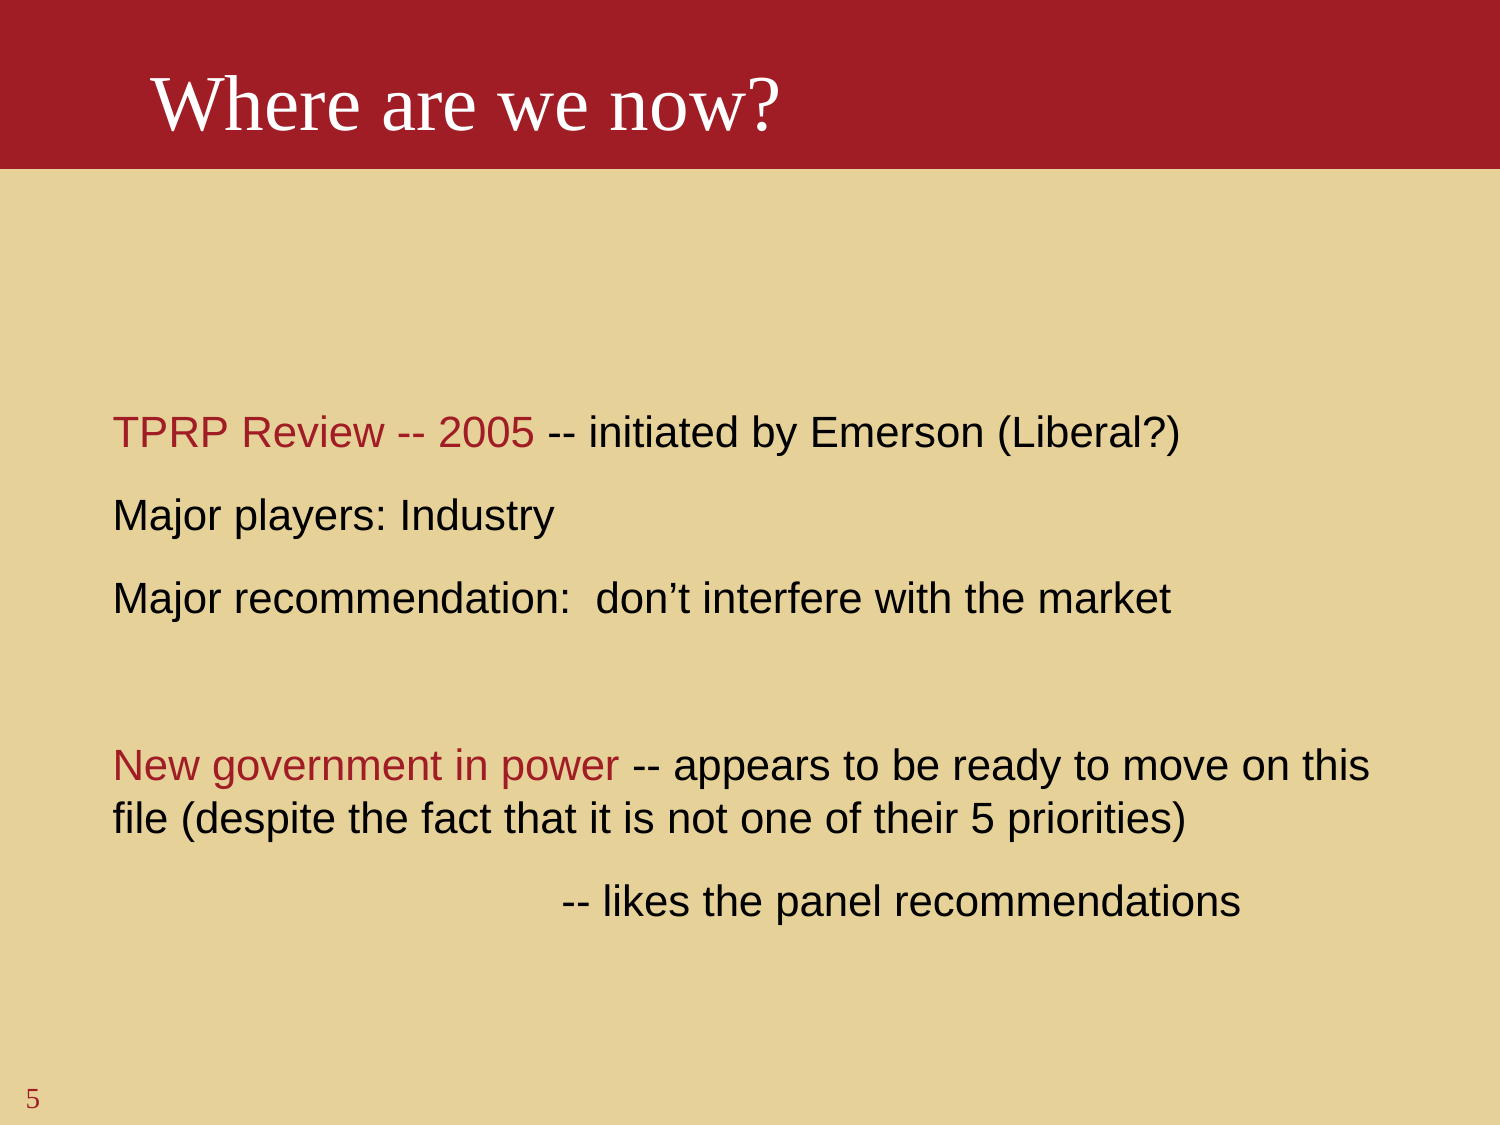

# Where are we now?
TPRP Review -- 2005 -- initiated by Emerson (Liberal?)
Major players: Industry
Major recommendation: don’t interfere with the market
New government in power -- appears to be ready to move on this file (despite the fact that it is not one of their 5 priorities)
			-- likes the panel recommendations